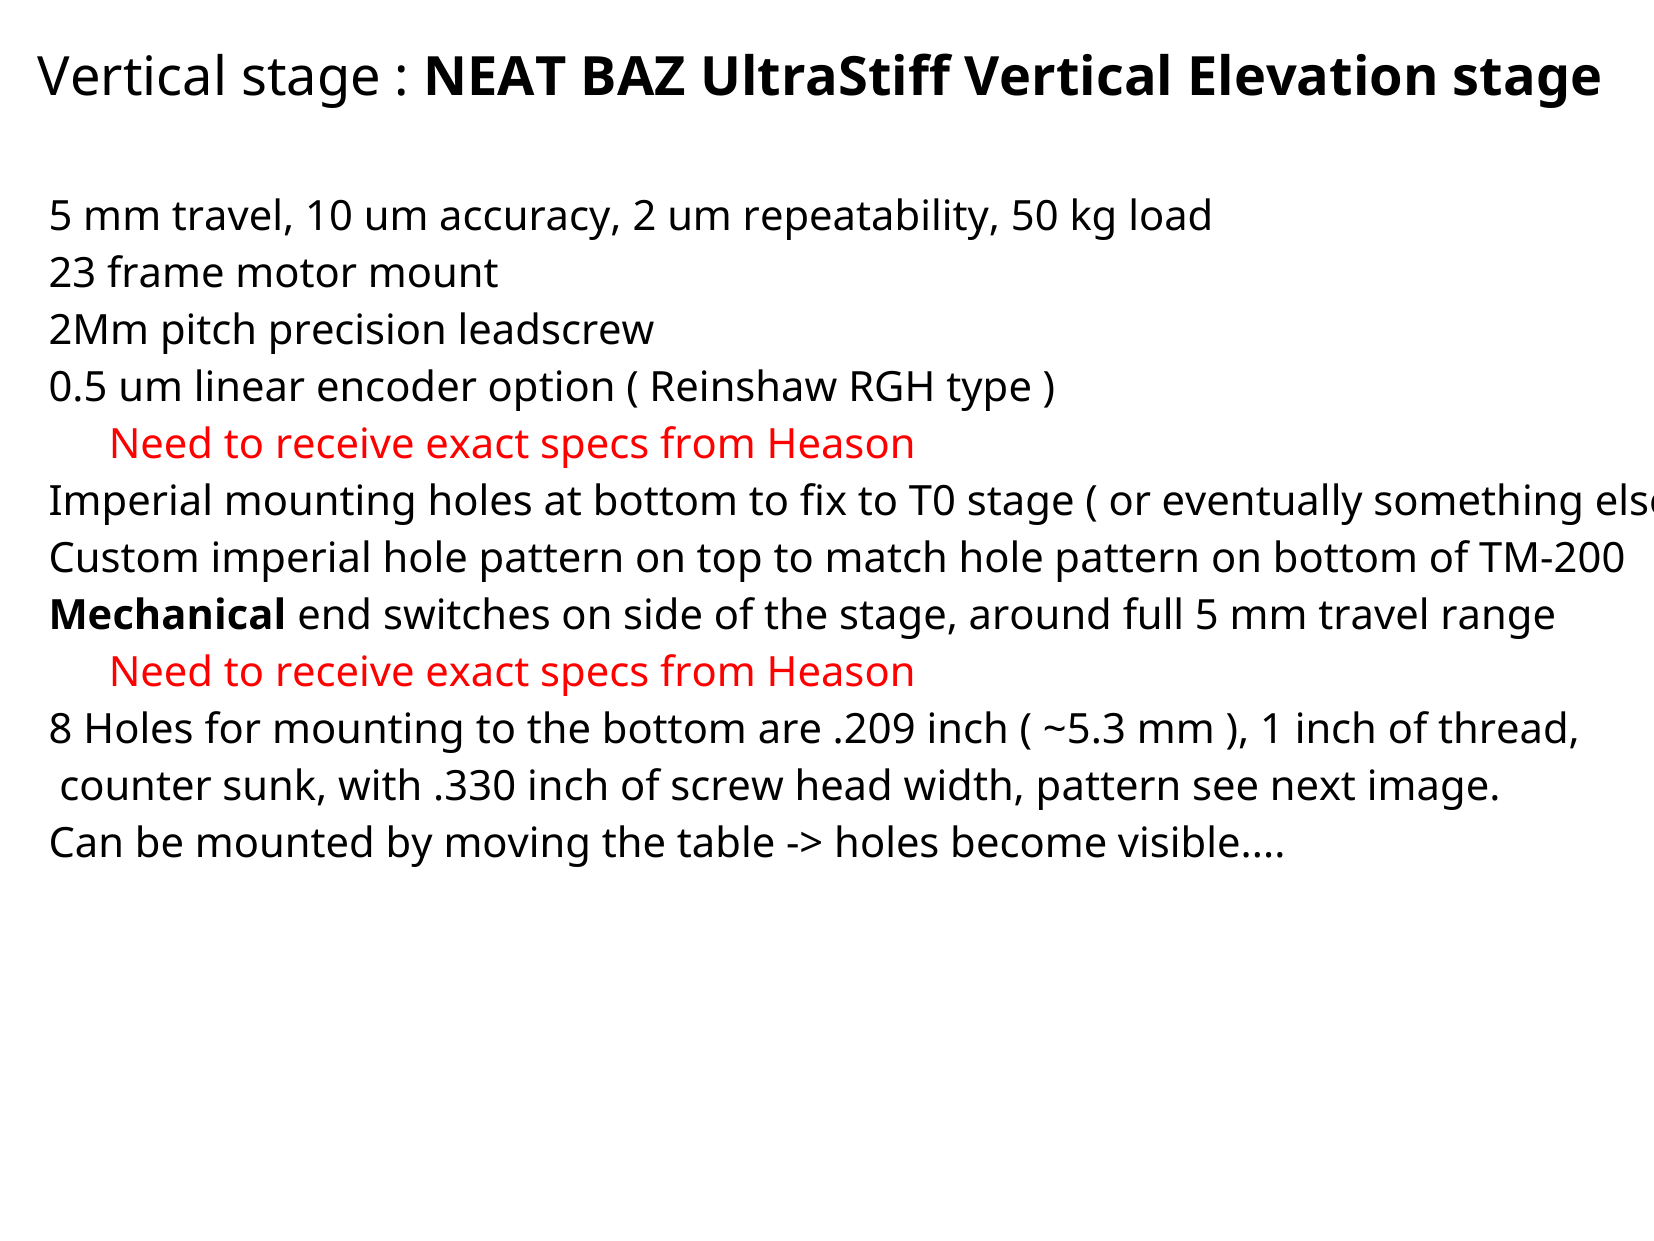

Vertical stage : NEAT BAZ UltraStiff Vertical Elevation stage
 5 mm travel, 10 um accuracy, 2 um repeatability, 50 kg load
 23 frame motor mount
 2Mm pitch precision leadscrew
 0.5 um linear encoder option ( Reinshaw RGH type )
Need to receive exact specs from Heason
 Imperial mounting holes at bottom to fix to T0 stage ( or eventually something else )
 Custom imperial hole pattern on top to match hole pattern on bottom of TM-200
 Mechanical end switches on side of the stage, around full 5 mm travel range
Need to receive exact specs from Heason
 8 Holes for mounting to the bottom are .209 inch ( ~5.3 mm ), 1 inch of thread,
 counter sunk, with .330 inch of screw head width, pattern see next image.
 Can be mounted by moving the table -> holes become visible....